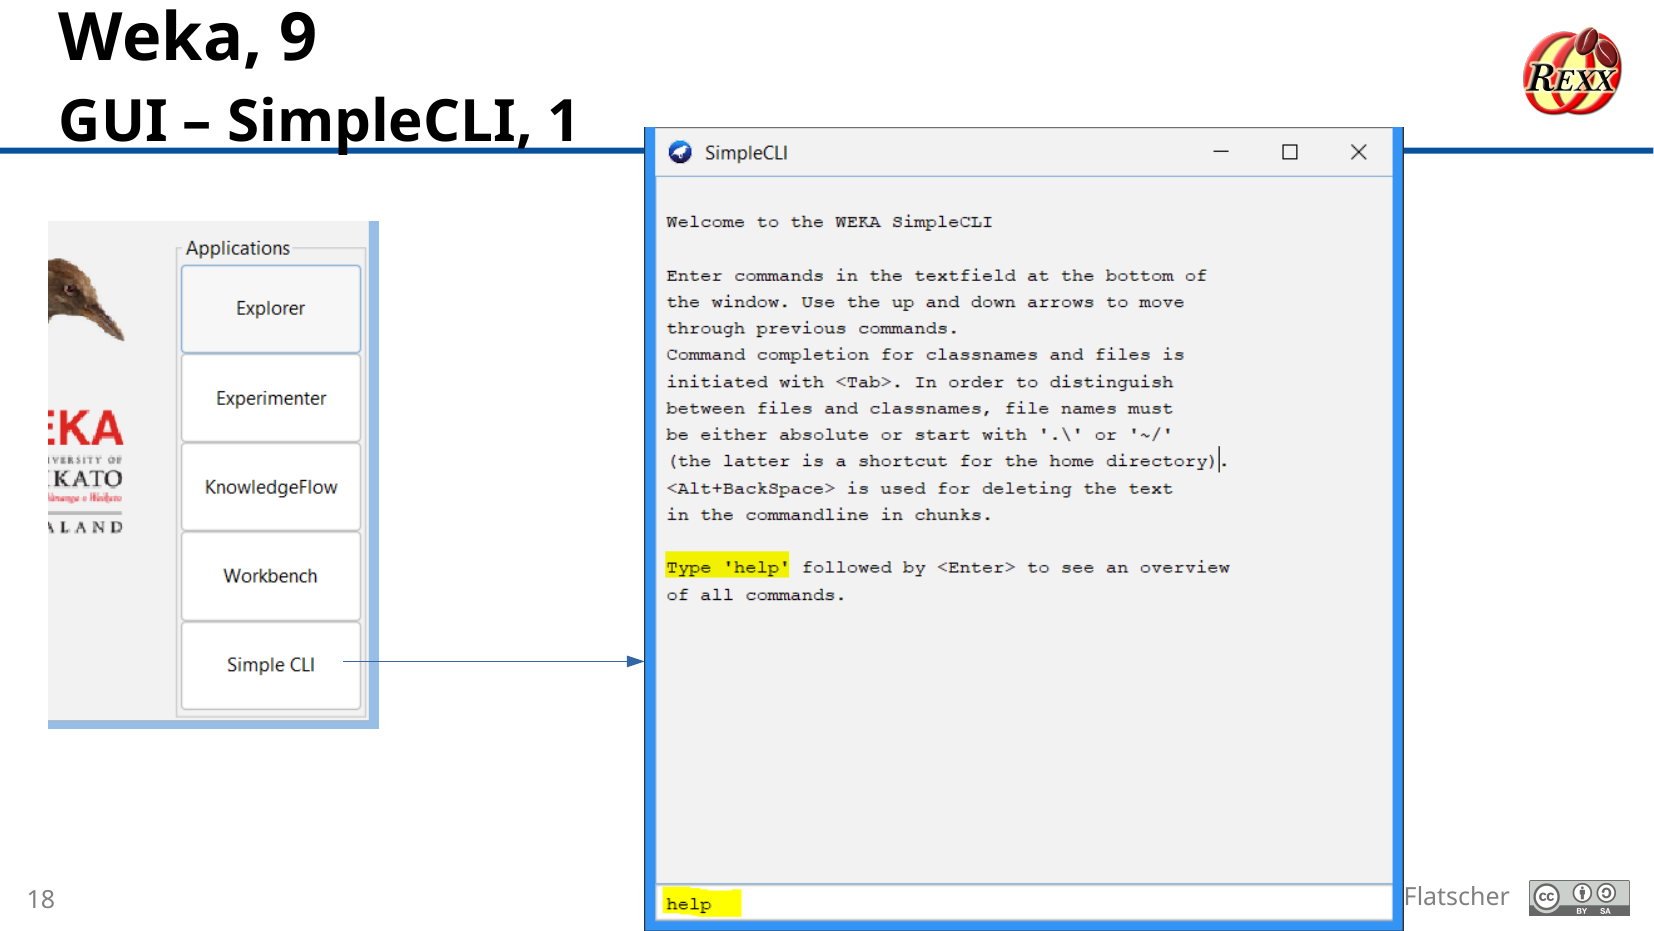

# Weka, 9 GUI – SimpleCLI, 1